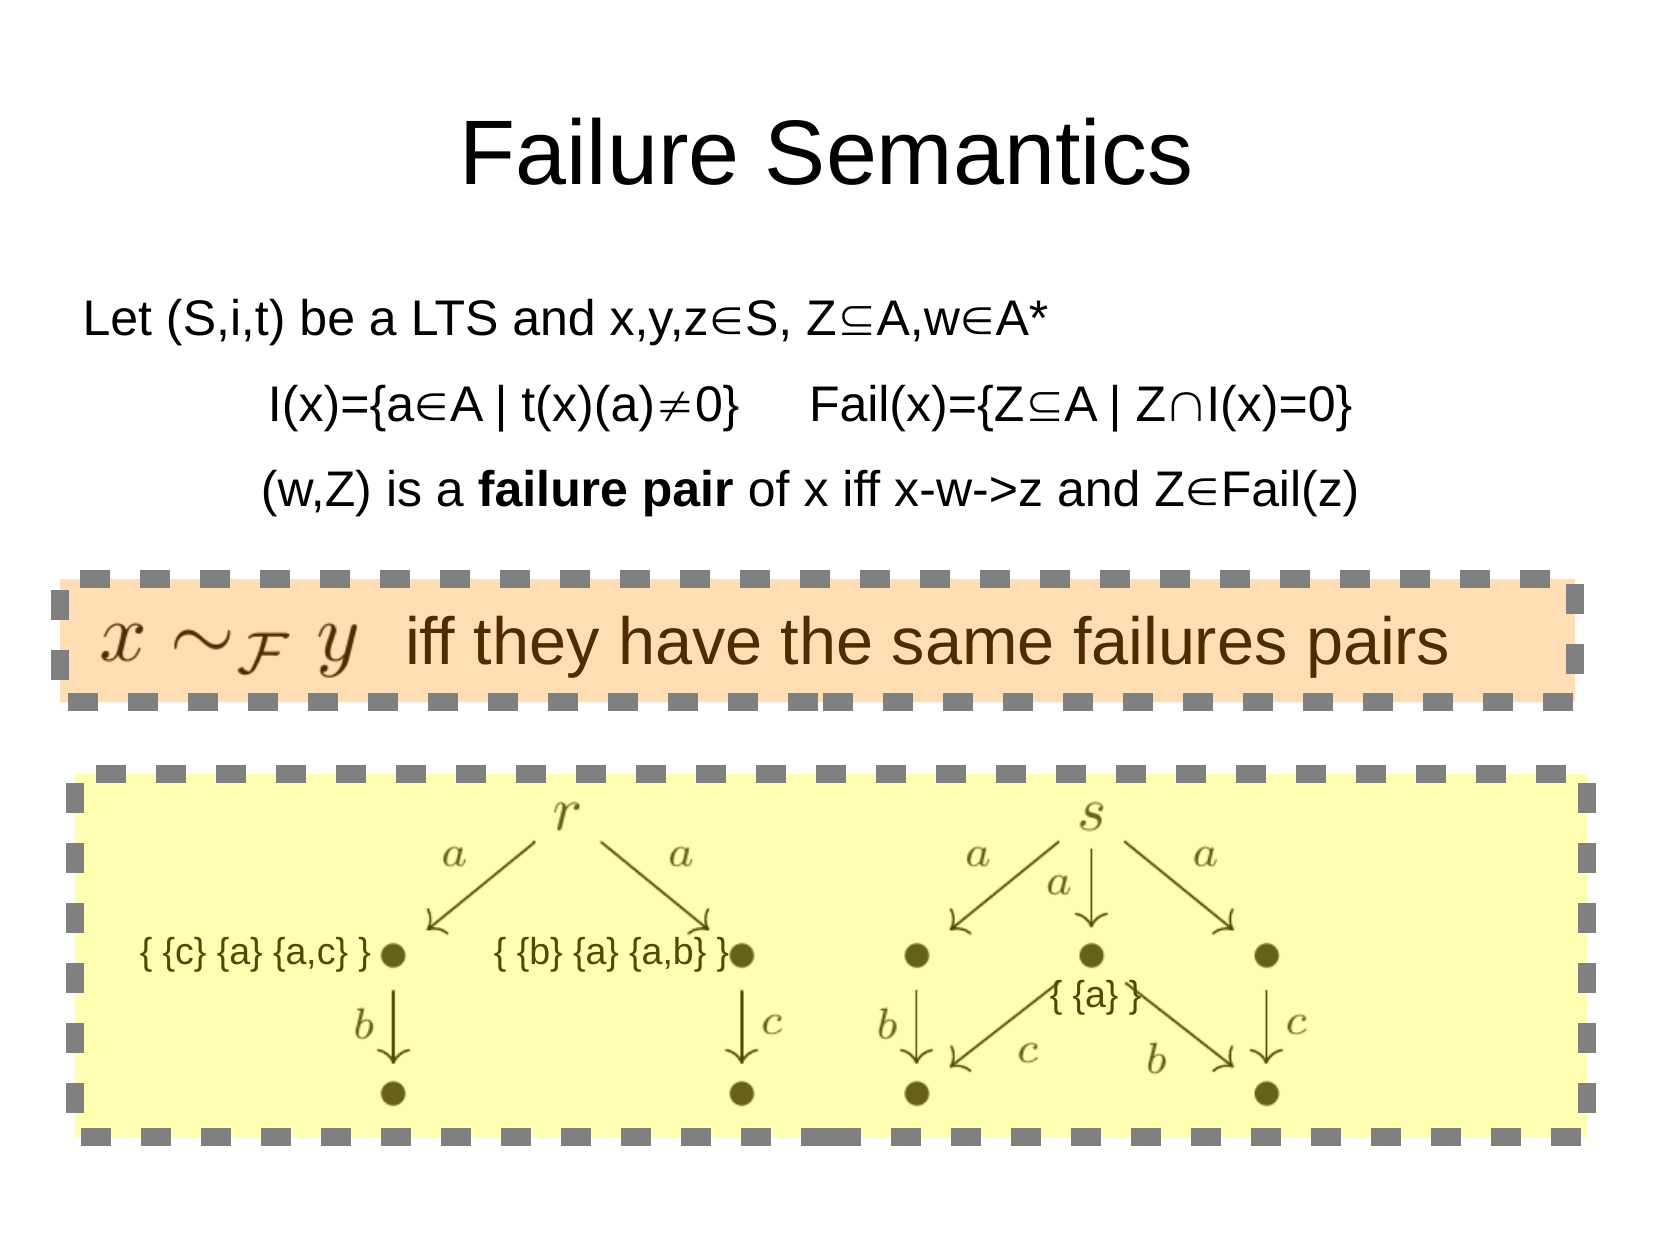

# Failure Semantics
Let (S,i,t) be a LTS and x,y,zÎS, ZÍA,wÎA*
I(x)={aÎA | t(x)(a)¹0} Fail(x)={ZÍA | ZÇI(x)=0}
(w,Z) is a failure pair of x iff x-w->z and ZÎFail(z)
iff they have the same failures pairs
{ {c} {a} {a,c} }
{ {b} {a} {a,b} }
{ {a} }